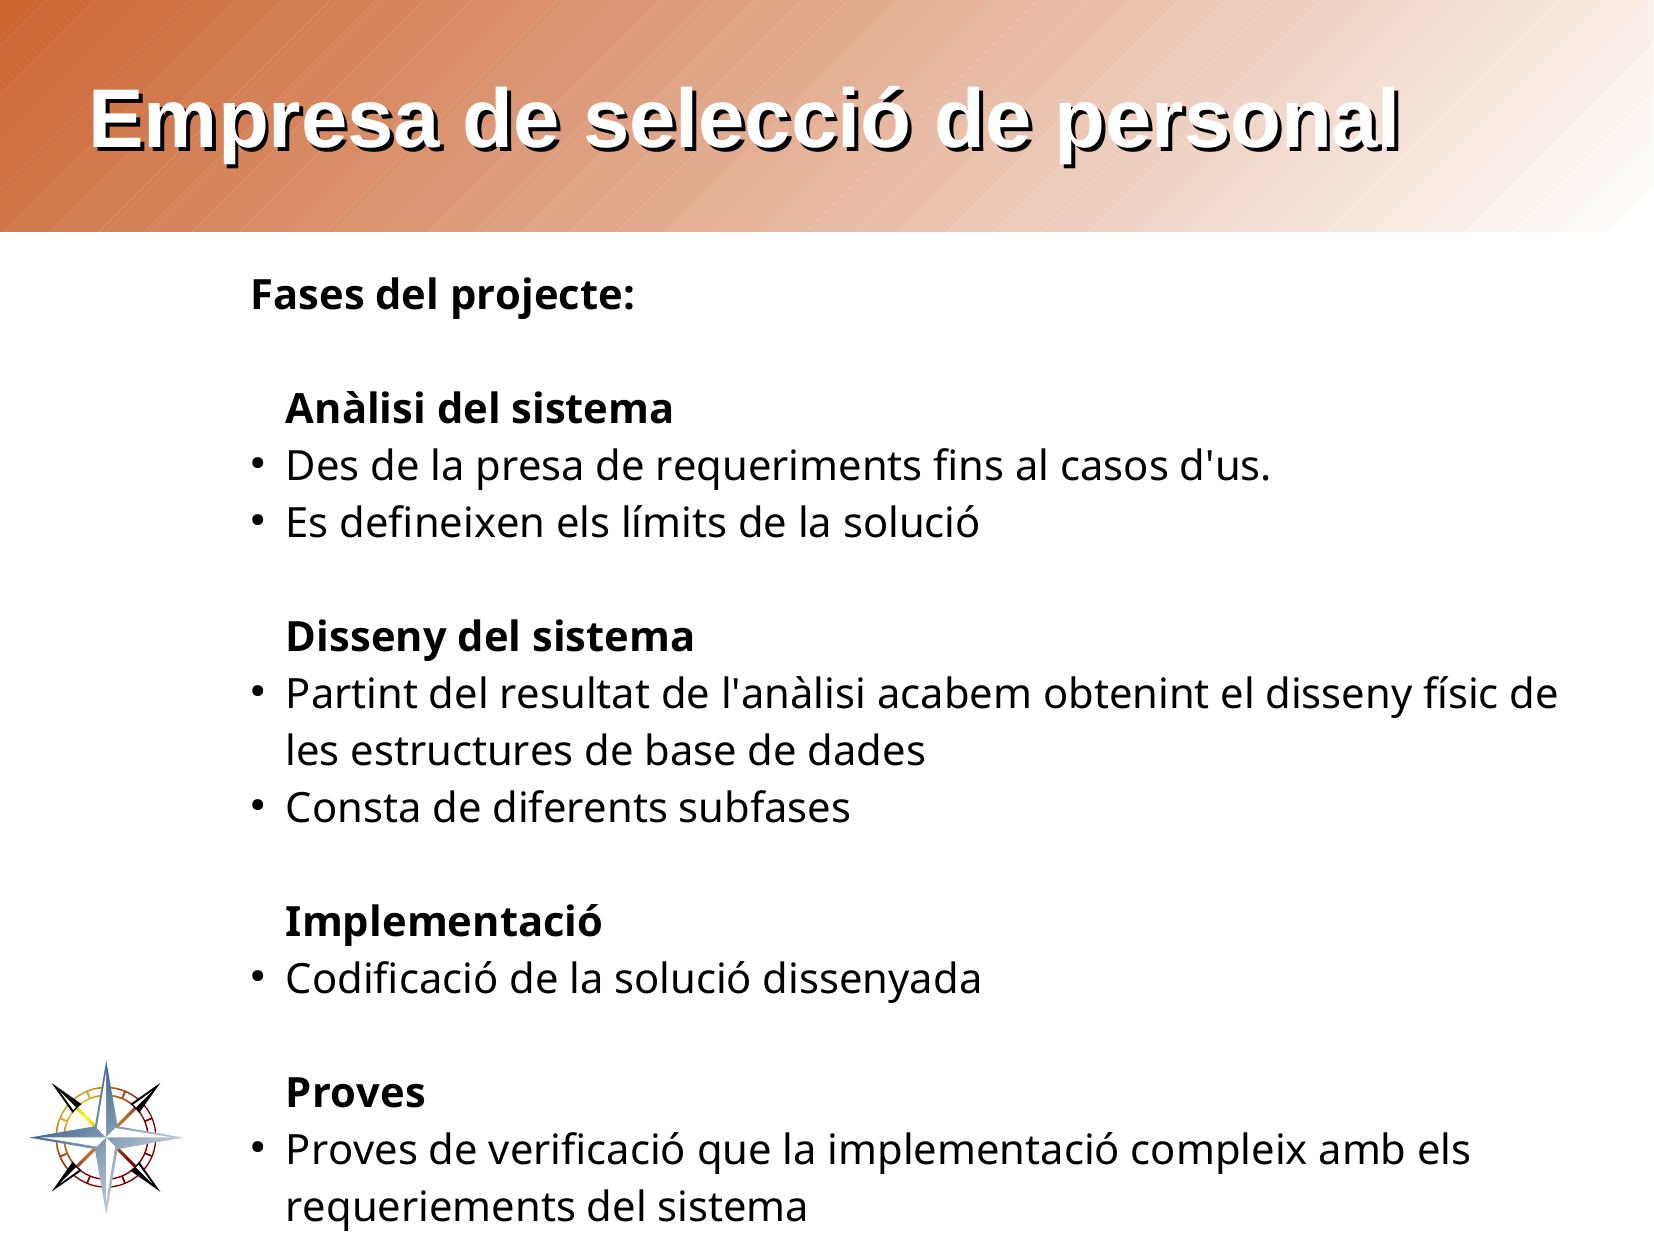

# Empresa de selecció de personal
Fases del projecte:
Anàlisi del sistema
Des de la presa de requeriments fins al casos d'us.
Es defineixen els límits de la solució
Disseny del sistema
Partint del resultat de l'anàlisi acabem obtenint el disseny físic de les estructures de base de dades
Consta de diferents subfases
Implementació
Codificació de la solució dissenyada
Proves
Proves de verificació que la implementació compleix amb els requeriements del sistema